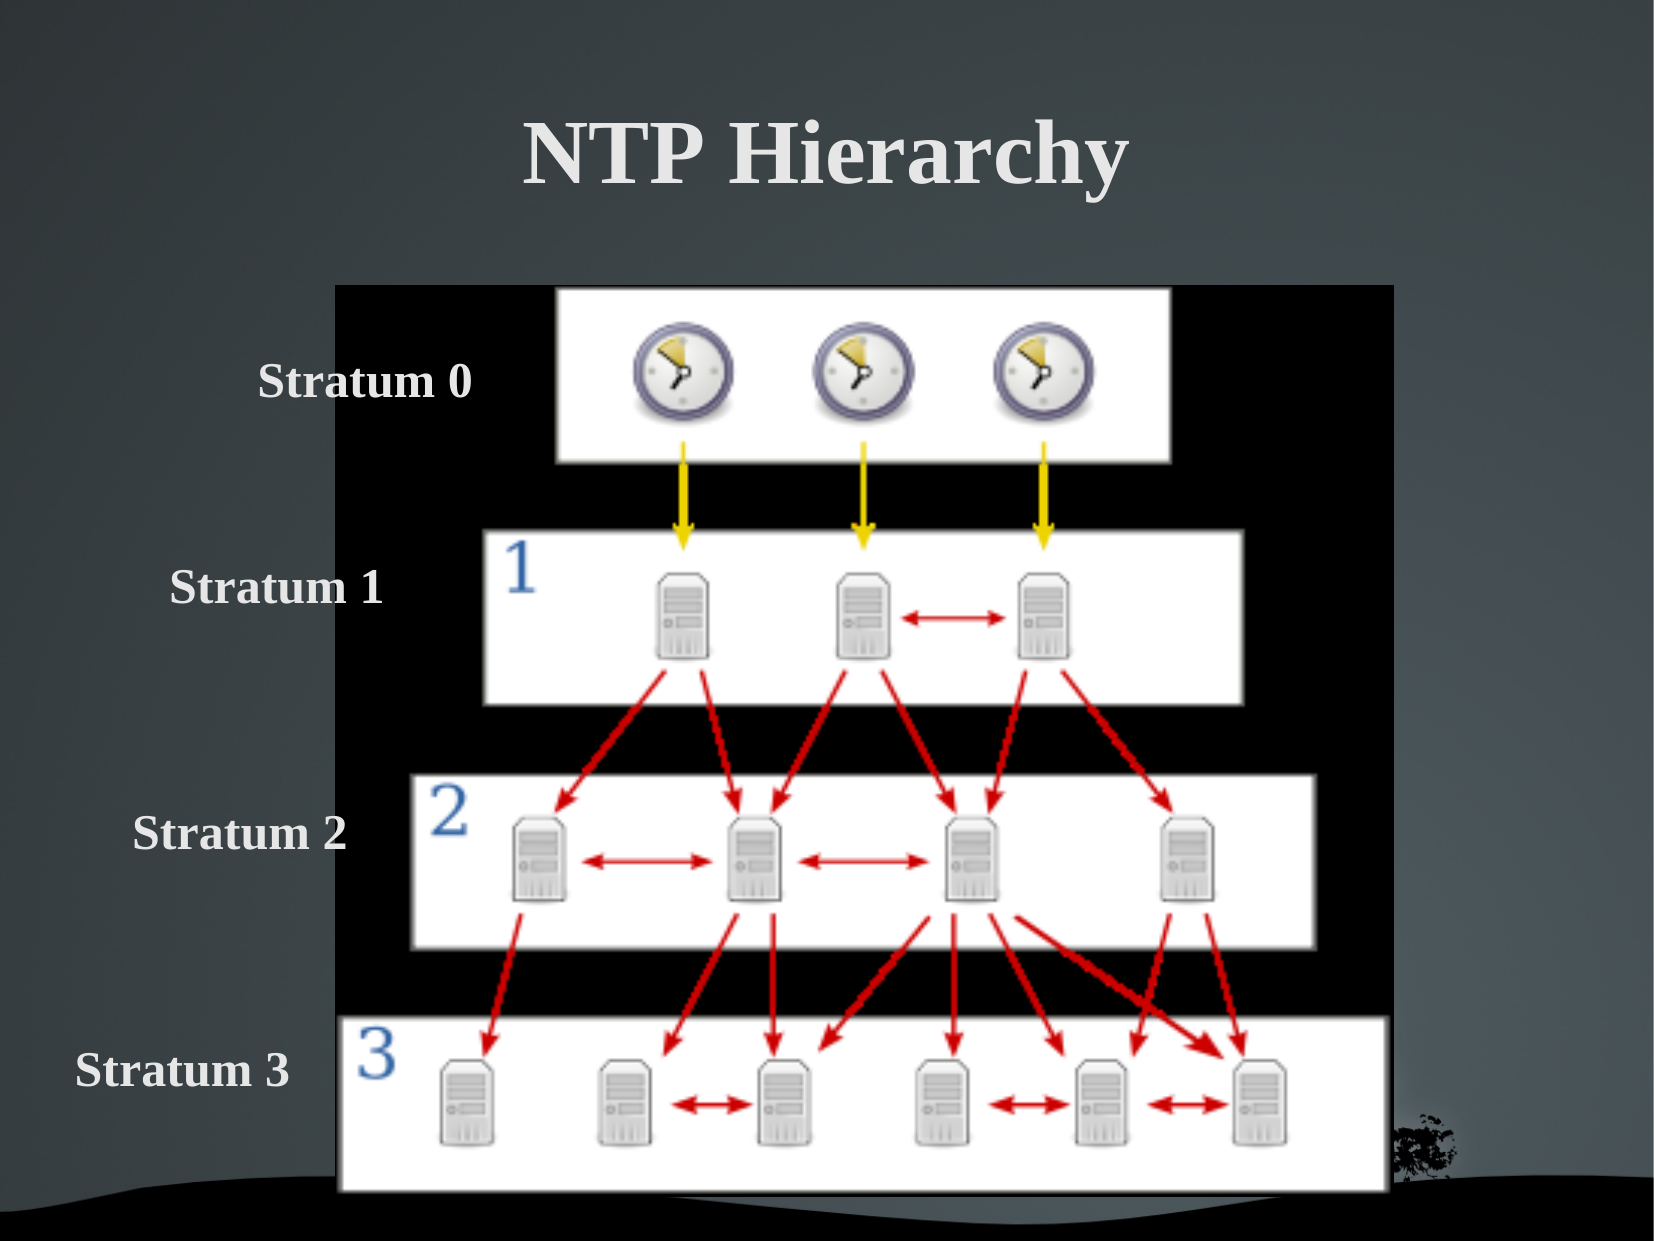

# NTP Hierarchy
Stratum 0
Stratum 1
Stratum 2
Stratum 3